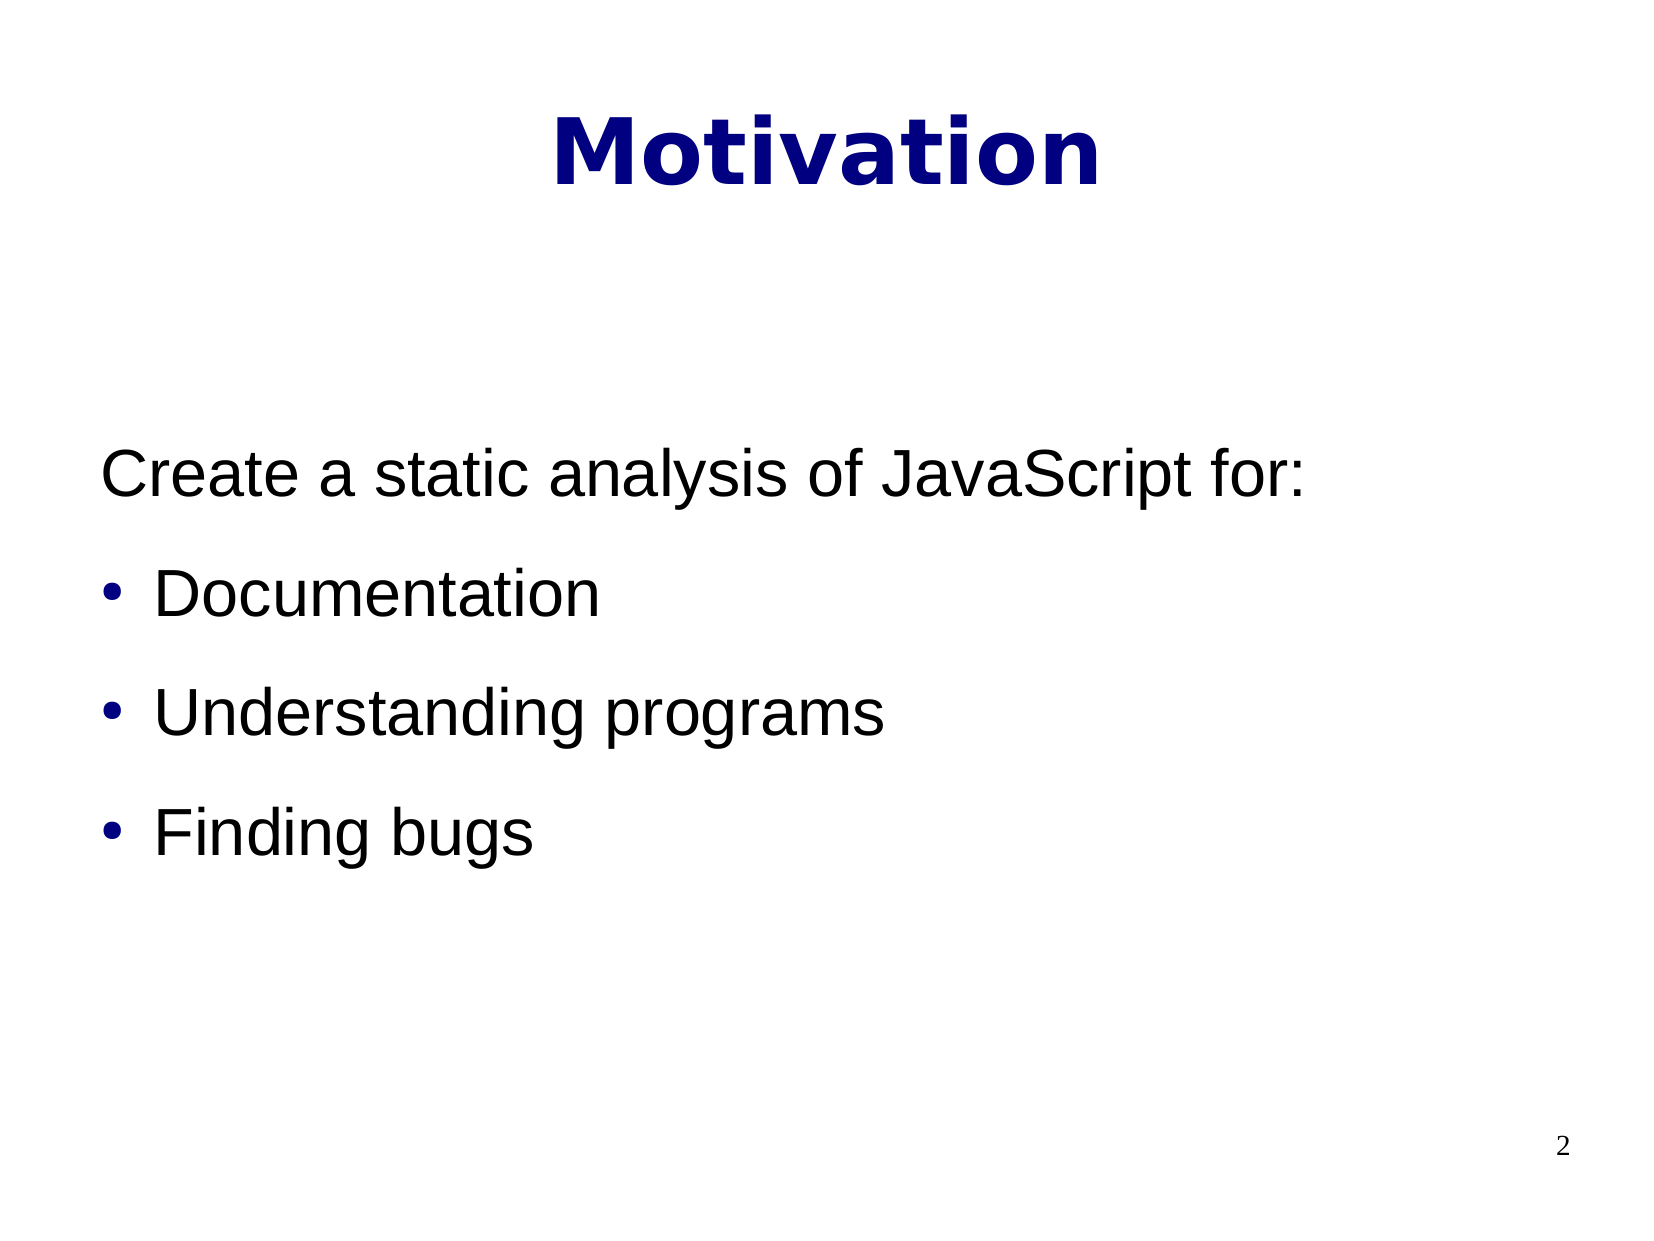

Motivation
# Create a static analysis of JavaScript for:
Documentation
Understanding programs
Finding bugs
2